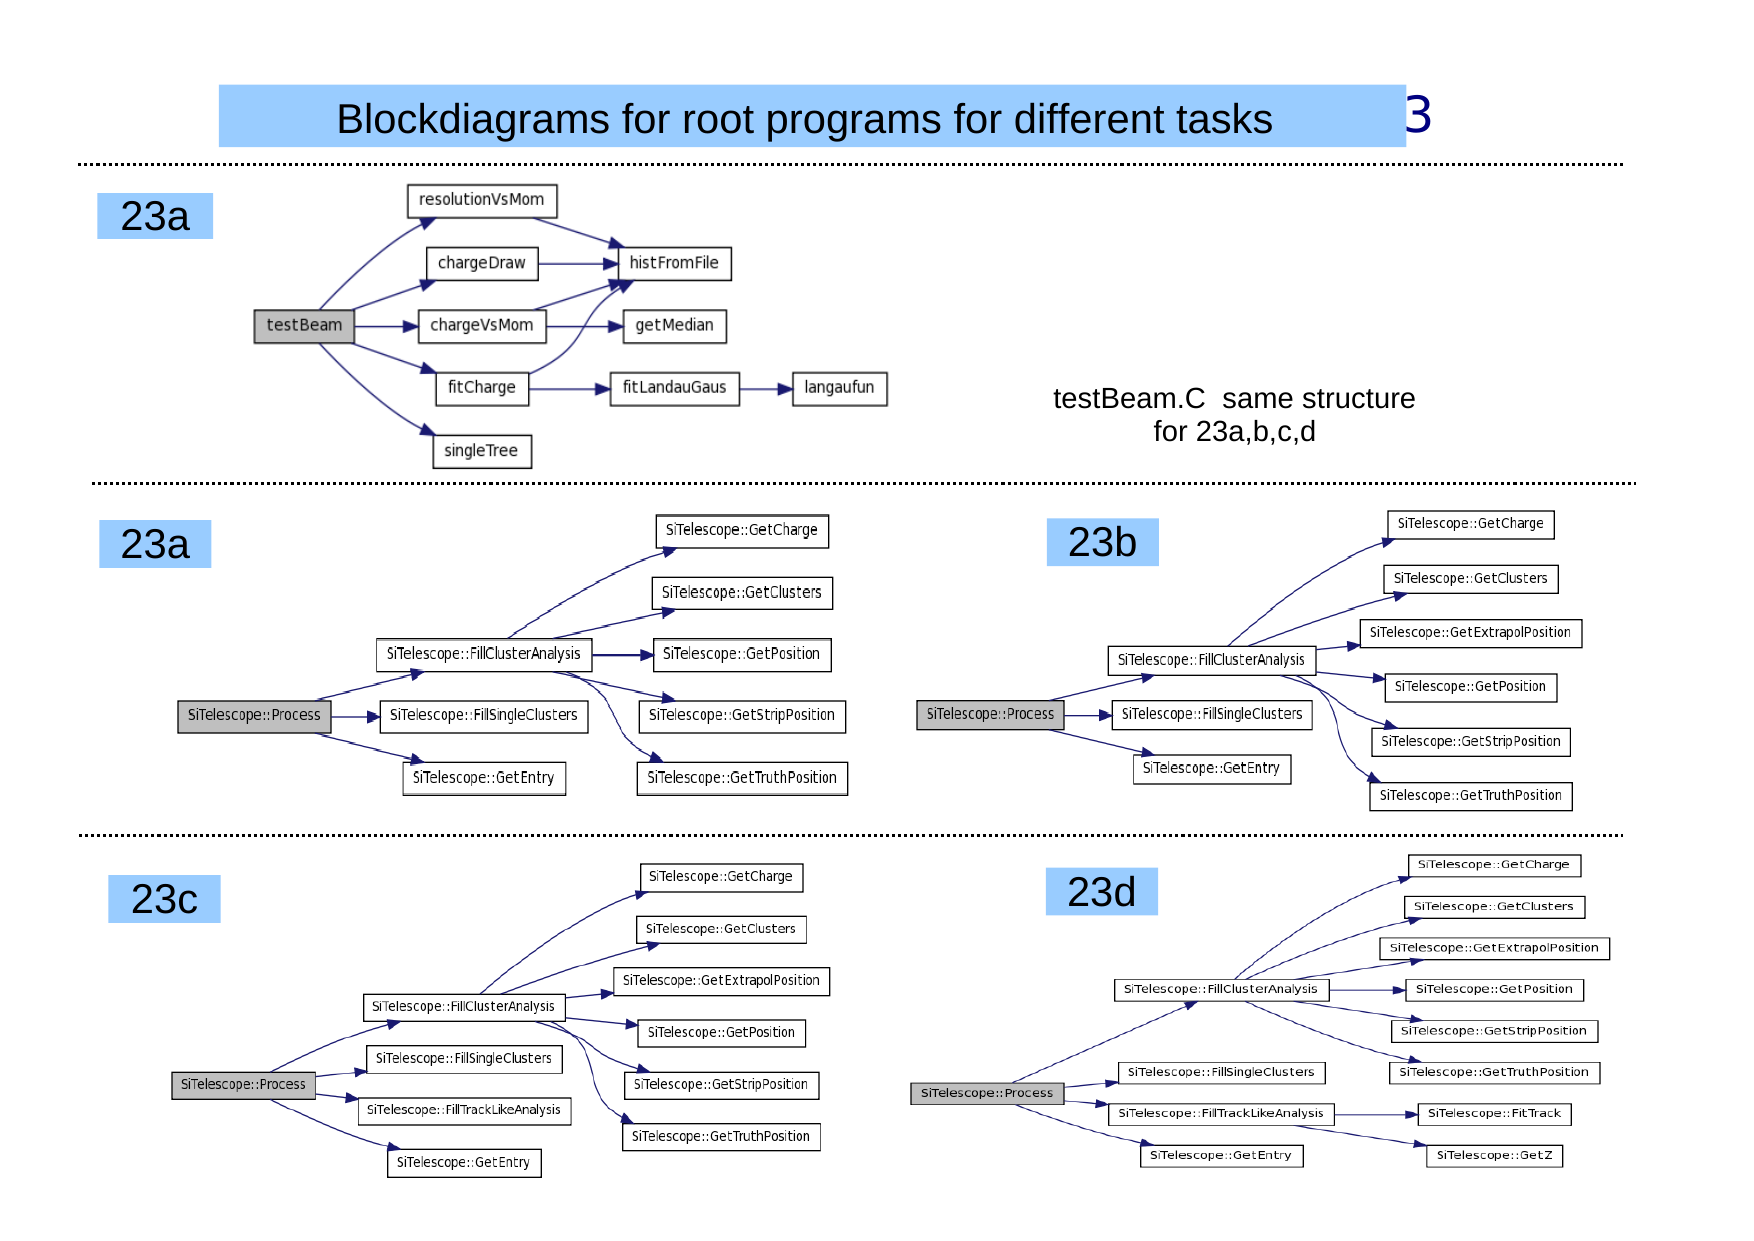

Blockdiagrams for root programs for different tasks
23a
testBeam.C same structure
for 23a,b,c,d
23b
23a
23d
23c